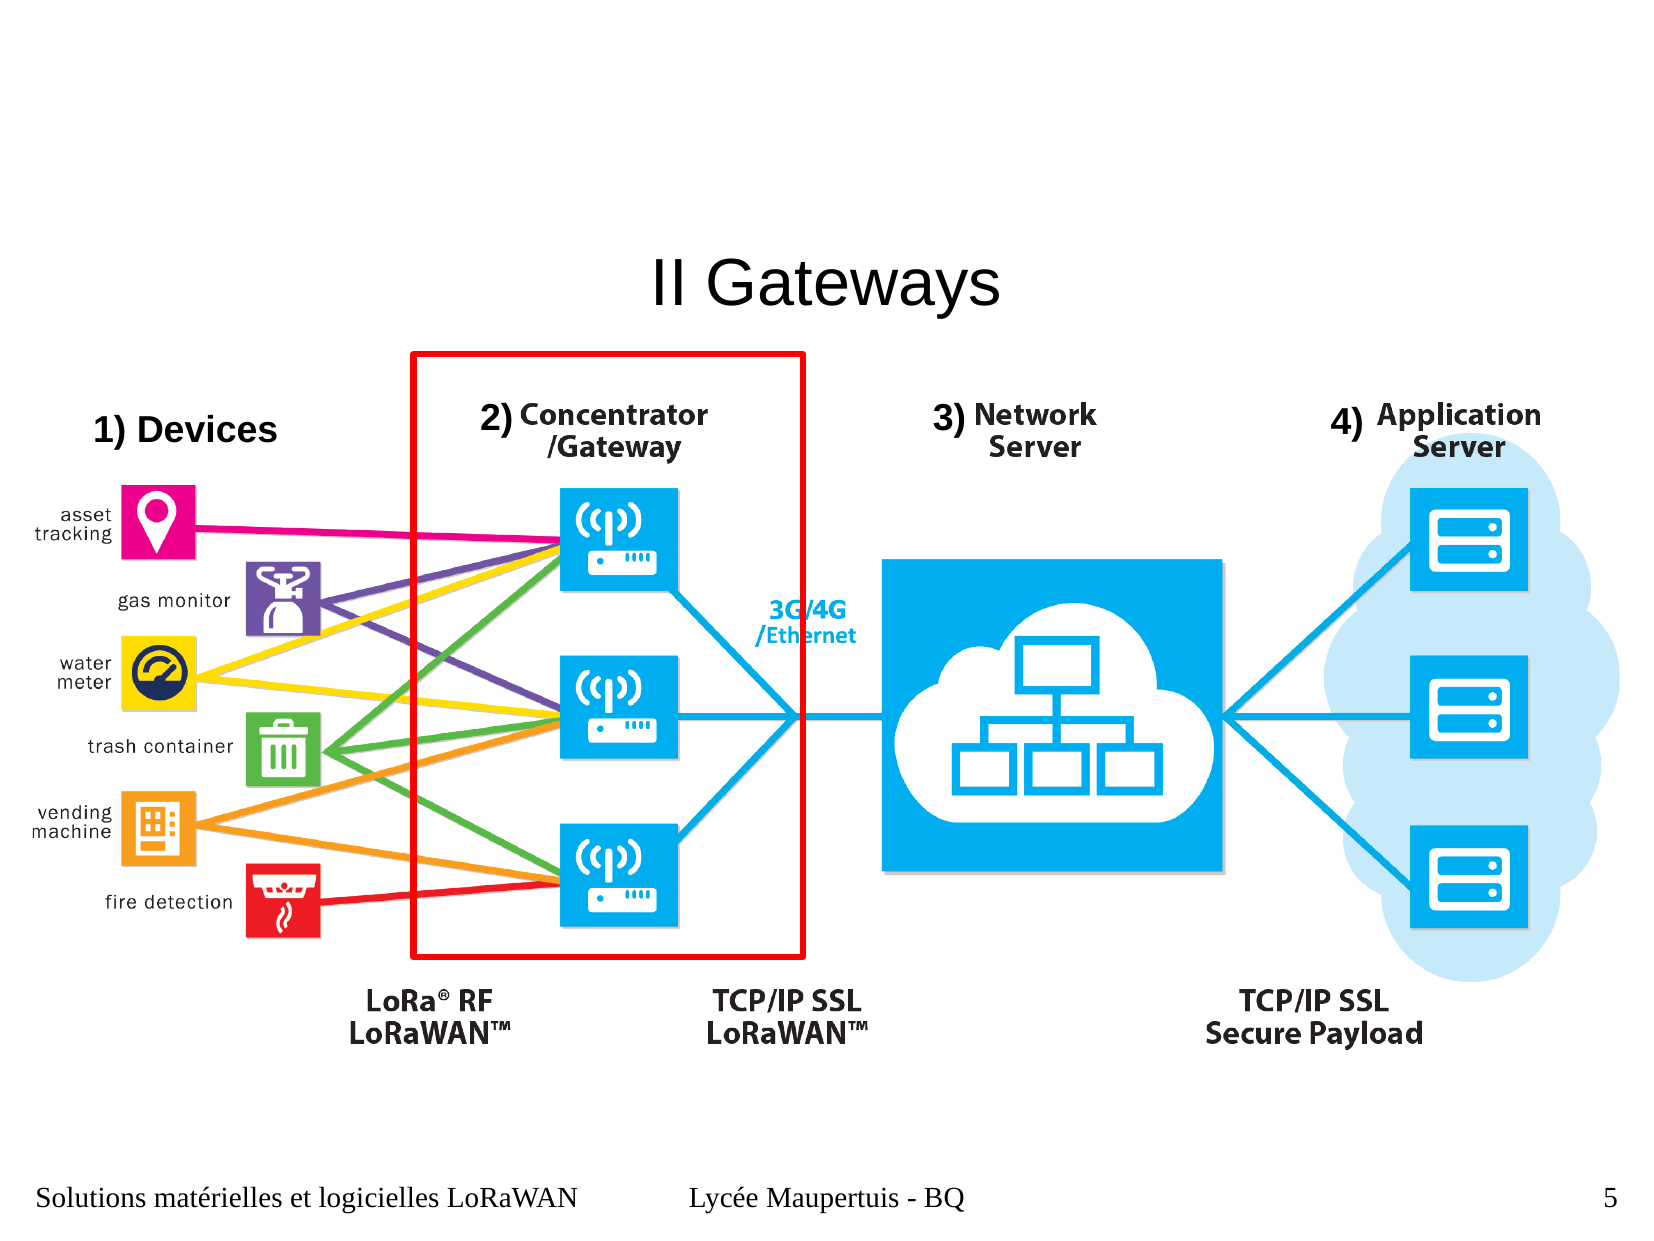

# II Gateways
2)
3)
4)
1) Devices
Solutions matérielles et logicielles LoRaWAN
Lycée Maupertuis - BQ
5